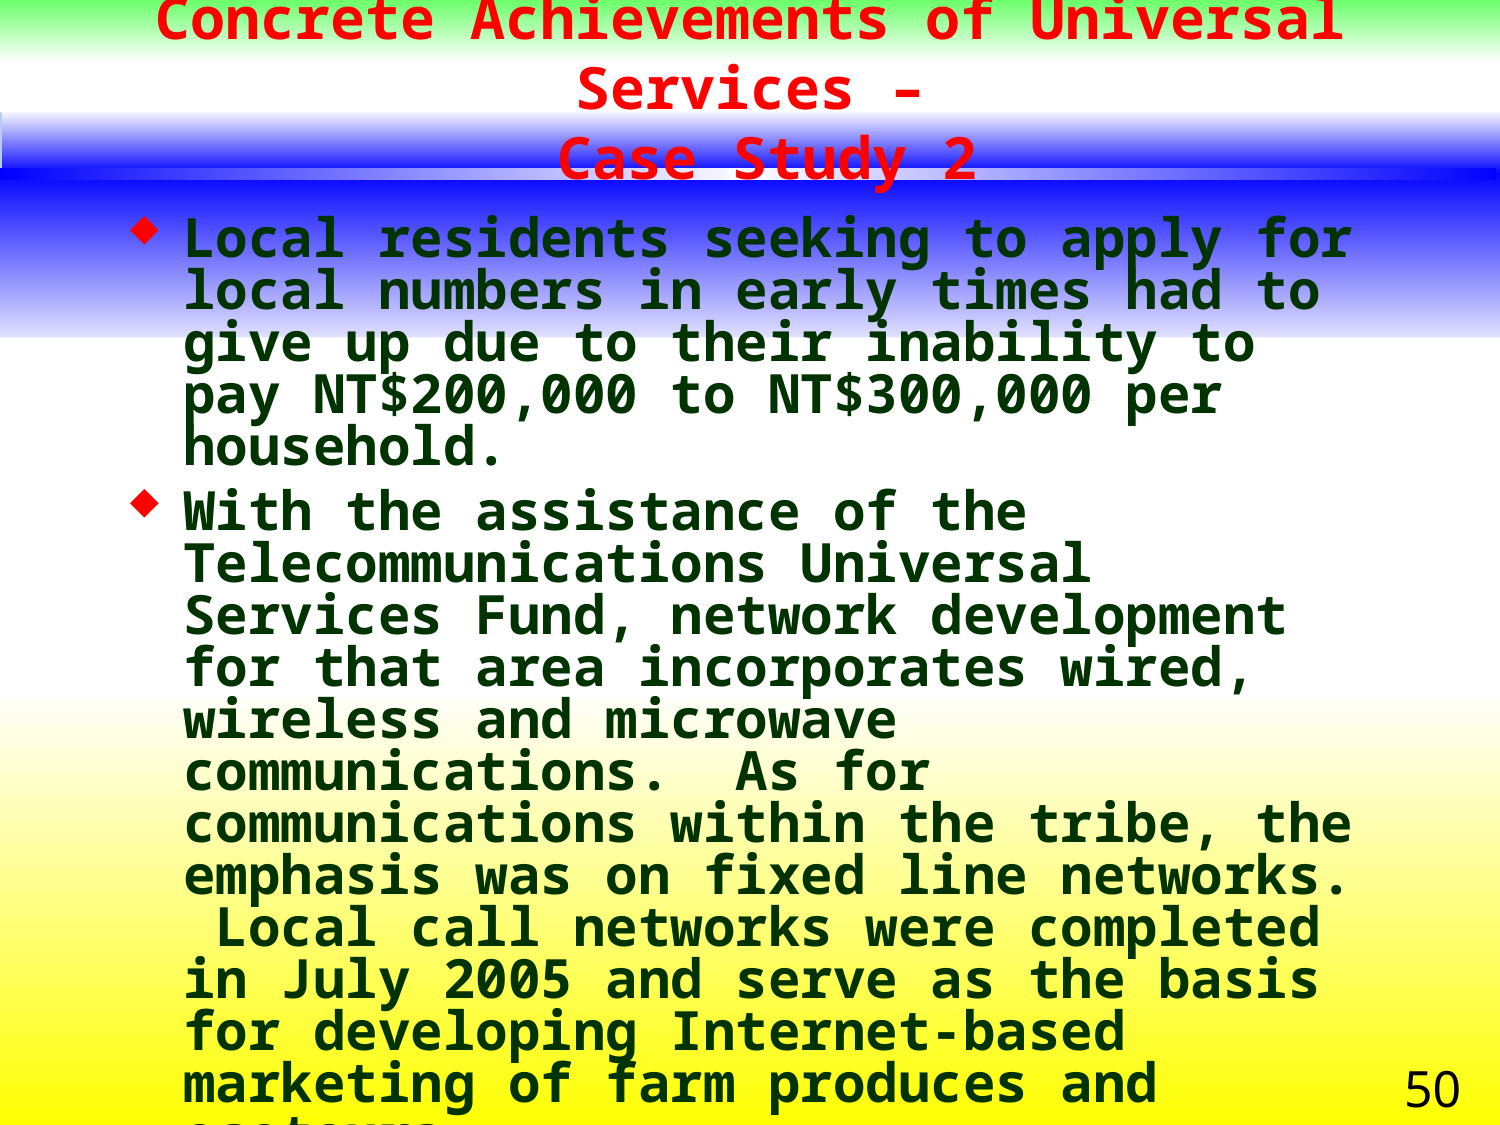

# Concrete Achievements of Universal Services – Case Study 2
Local residents seeking to apply for local numbers in early times had to give up due to their inability to pay NT$200,000 to NT$300,000 per household.
With the assistance of the Telecommunications Universal Services Fund, network development for that area incorporates wired, wireless and microwave communications. As for communications within the tribe, the emphasis was on fixed line networks. Local call networks were completed in July 2005 and serve as the basis for developing Internet-based marketing of farm produces and ecotours.
50